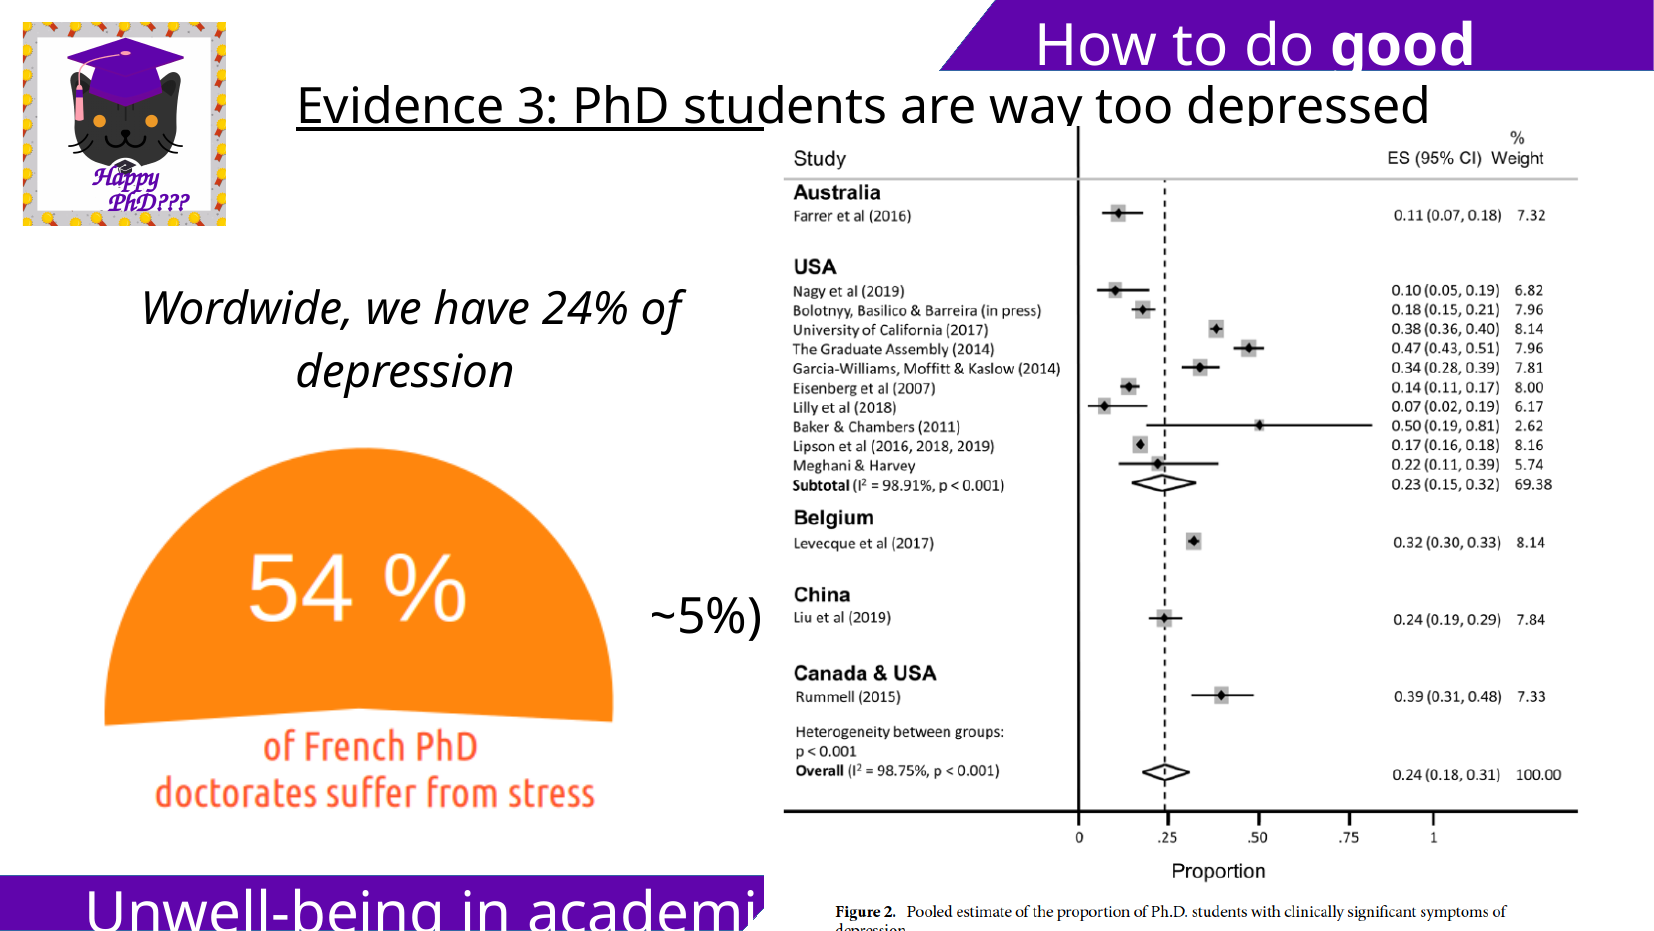

Evidence 3: PhD students are way too depressed
BUT...
Wordwide, we have 24% of depression
among PhD students (Satinsky et al. 2021)
Consistenly above :
general population (~5%)
young adults (~15%)
Unwell-being in academia ?